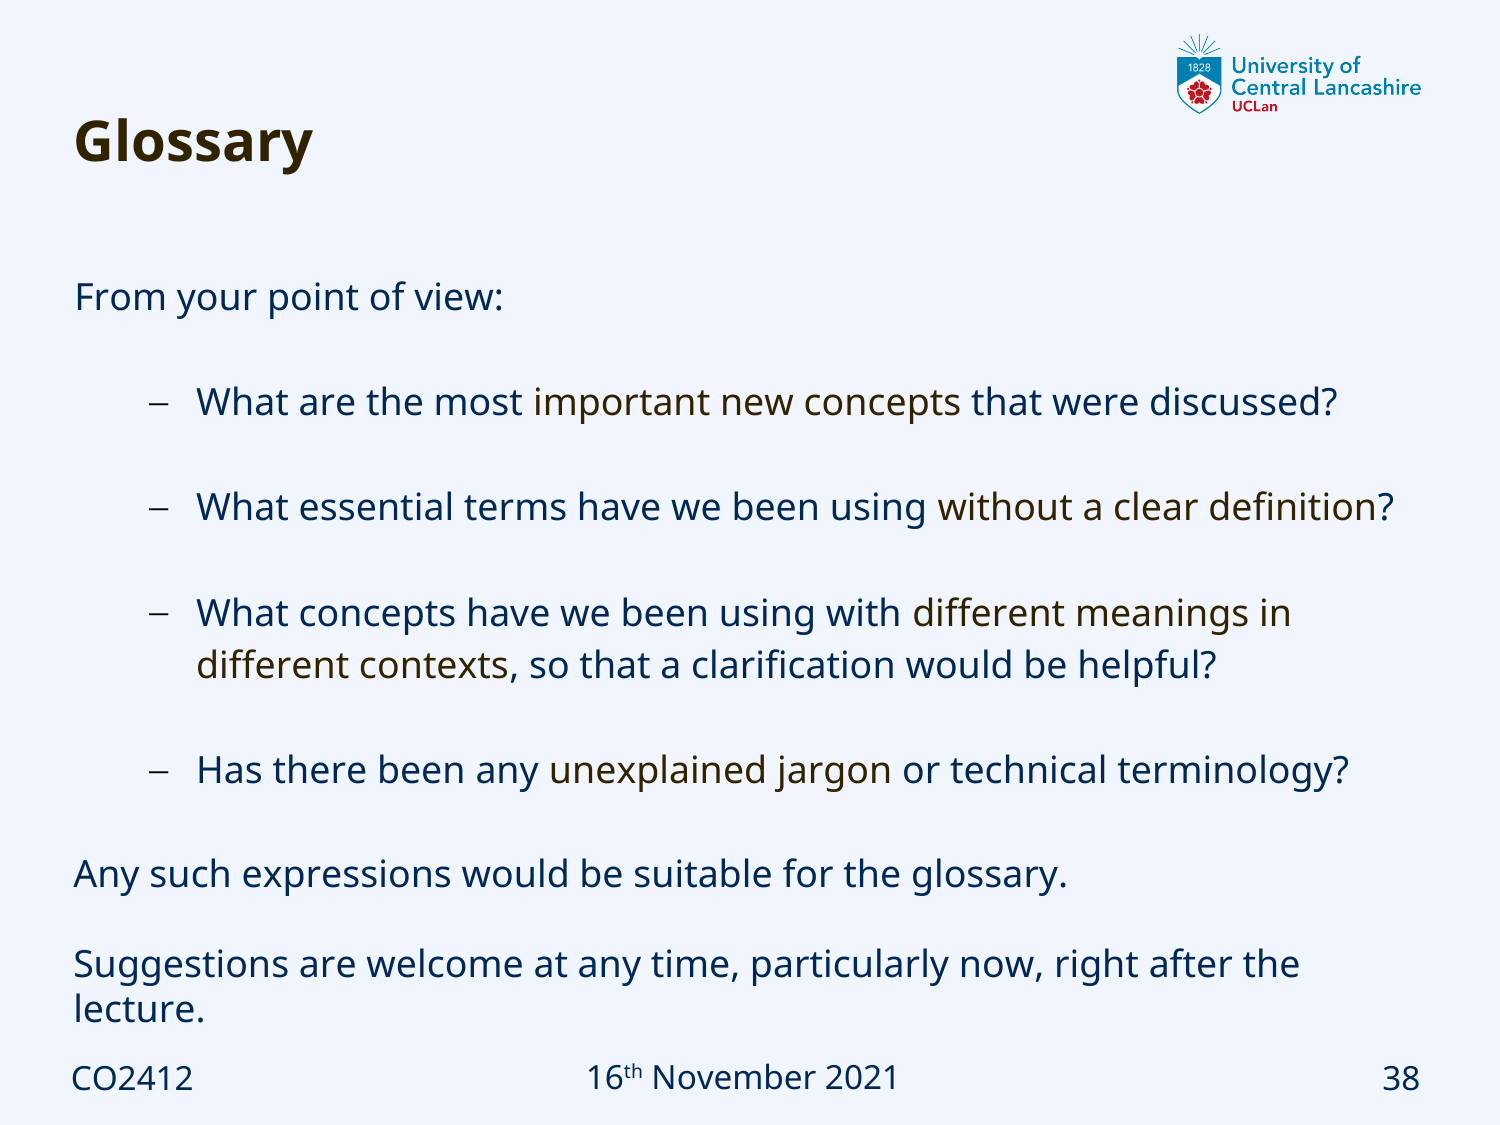

# Glossary
From your point of view:
What are the most important new concepts that were discussed?
What essential terms have we been using without a clear definition?
What concepts have we been using with different meanings in different contexts, so that a clarification would be helpful?
Has there been any unexplained jargon or technical terminology?
Any such expressions would be suitable for the glossary.
Suggestions are welcome at any time, particularly now, right after the lecture.